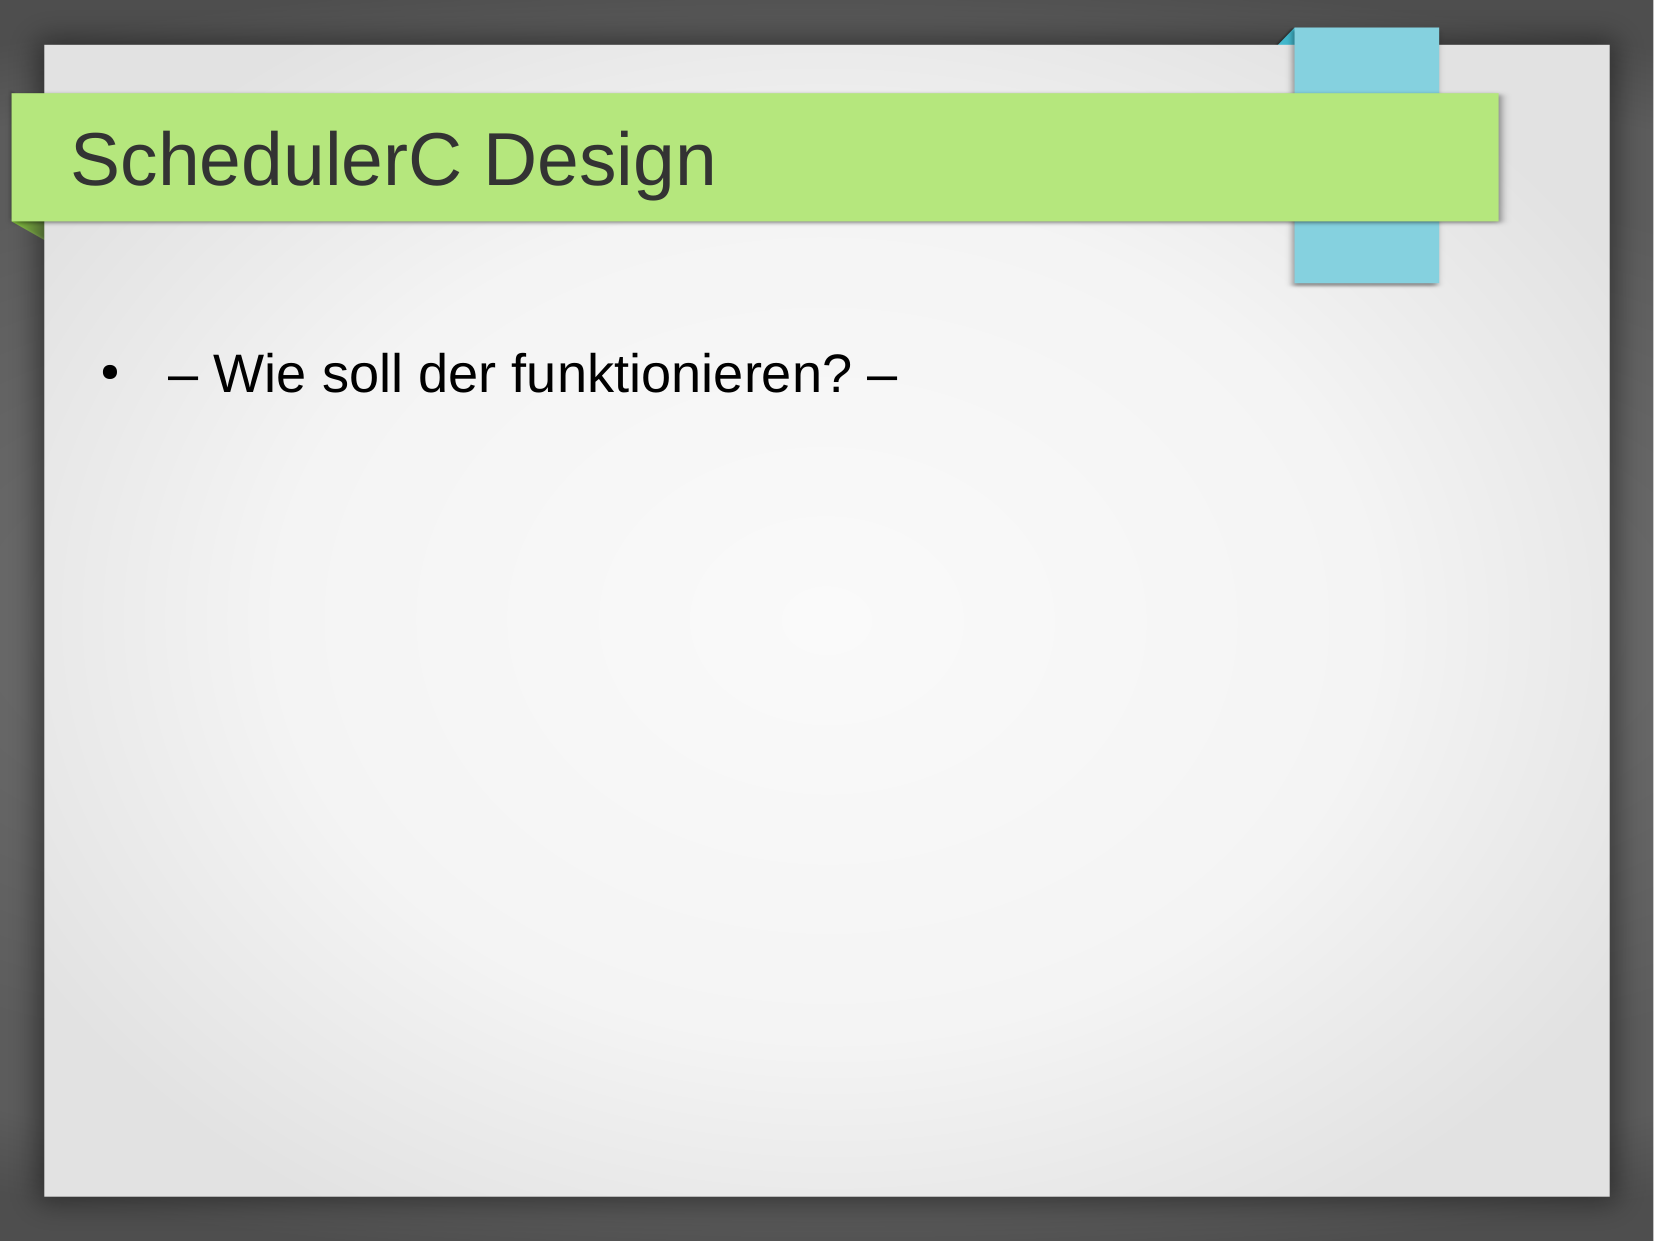

# SchedulerC Design
 – Wie soll der funktionieren? –